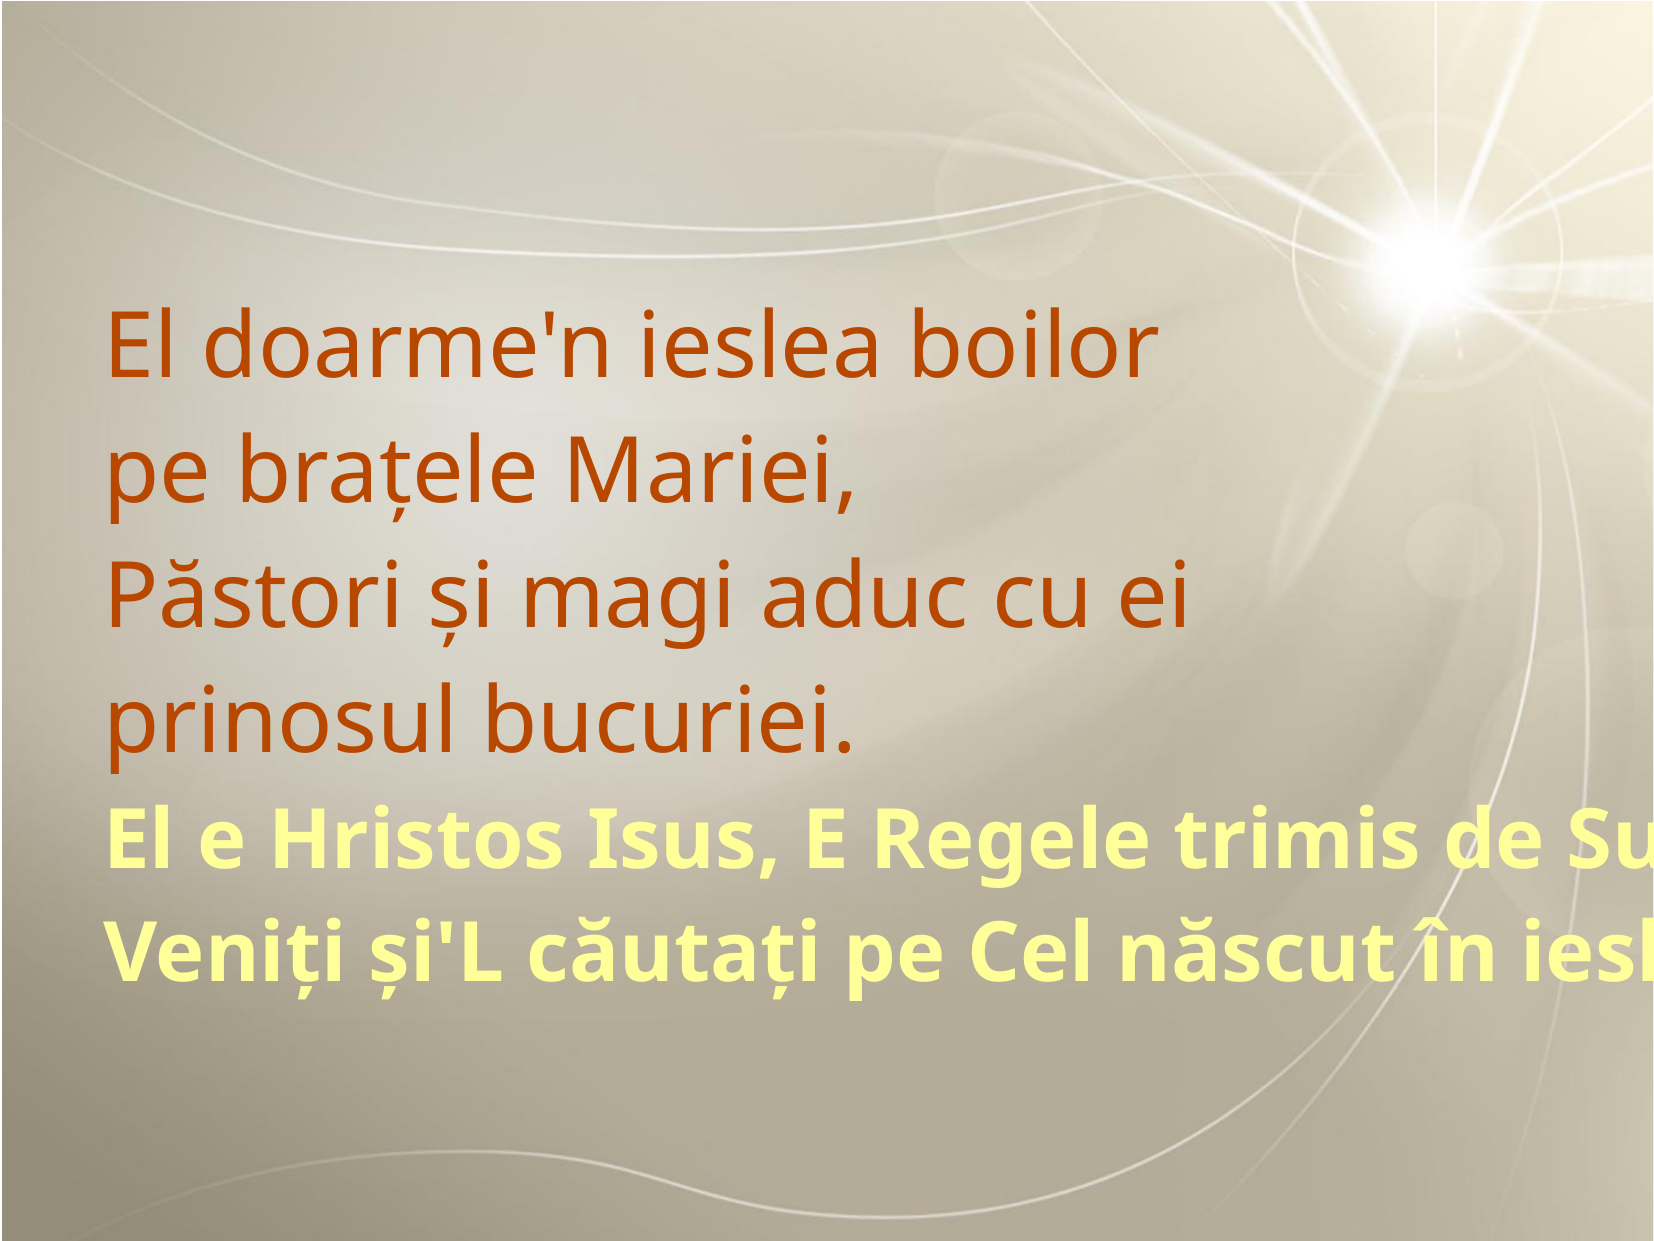

El doarme'n ieslea boilor
pe braţele Mariei,
Păstori şi magi aduc cu ei
prinosul bucuriei.
El e Hristos Isus, E Regele trimis de Sus!
Veniţi şi'L căutaţi pe Cel născut în iesle!